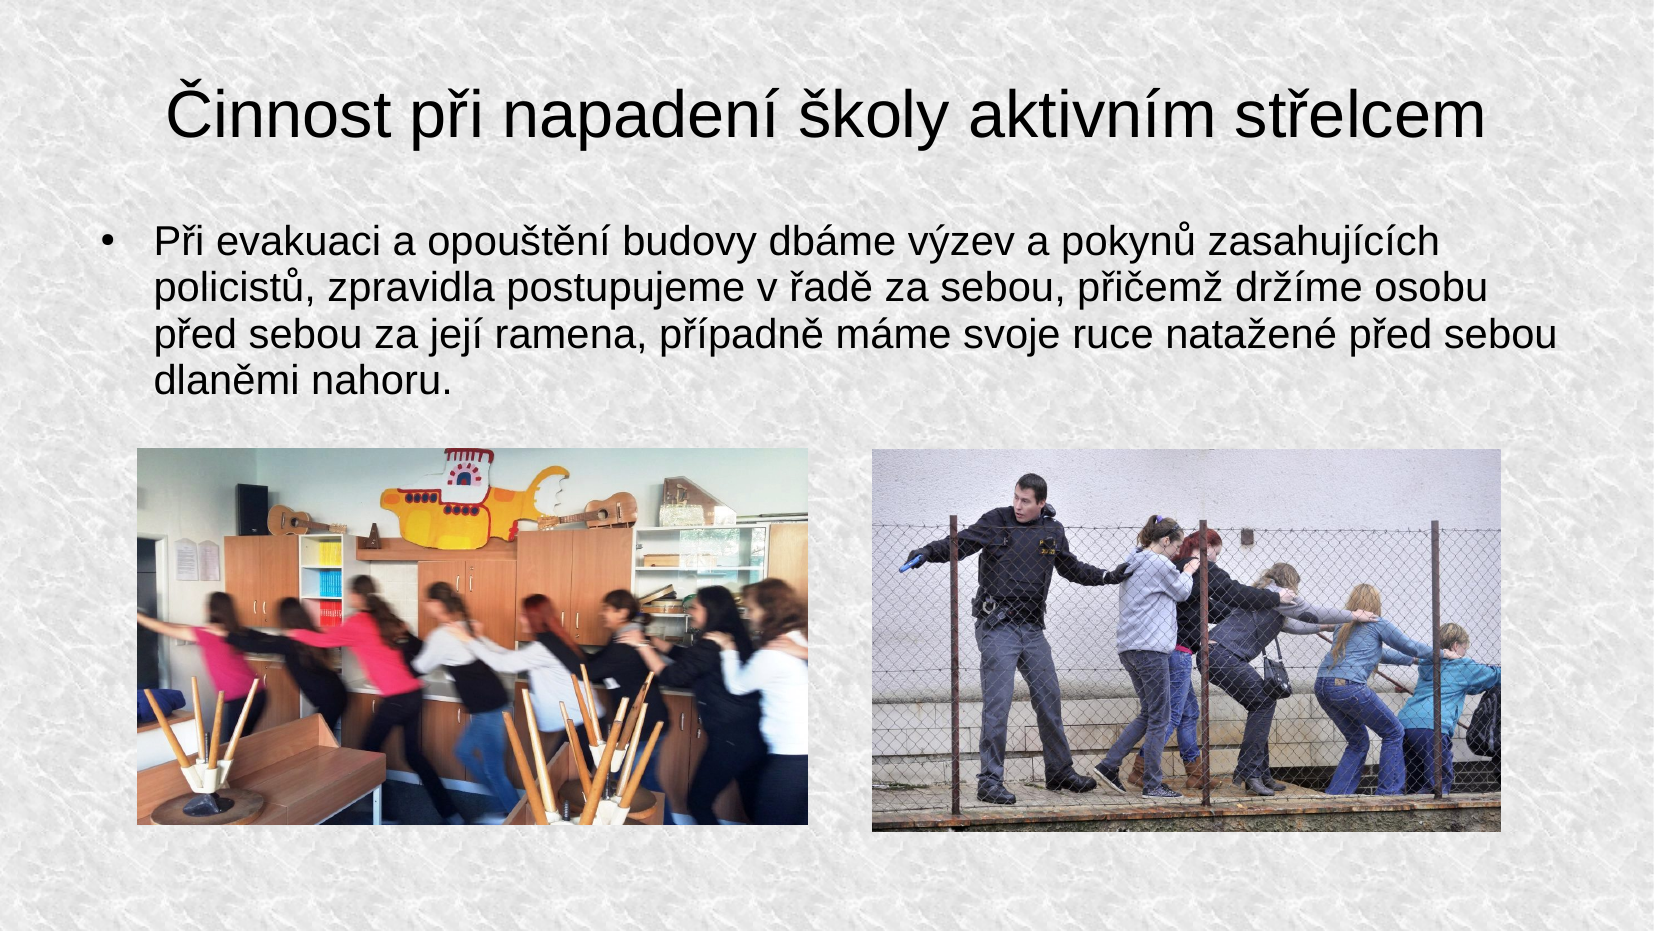

# Činnost při napadení školy aktivním střelcem
Při evakuaci a opouštění budovy dbáme výzev a pokynů zasahujících policistů, zpravidla postupujeme v řadě za sebou, přičemž držíme osobu před sebou za její ramena, případně máme svoje ruce natažené před sebou dlaněmi nahoru.